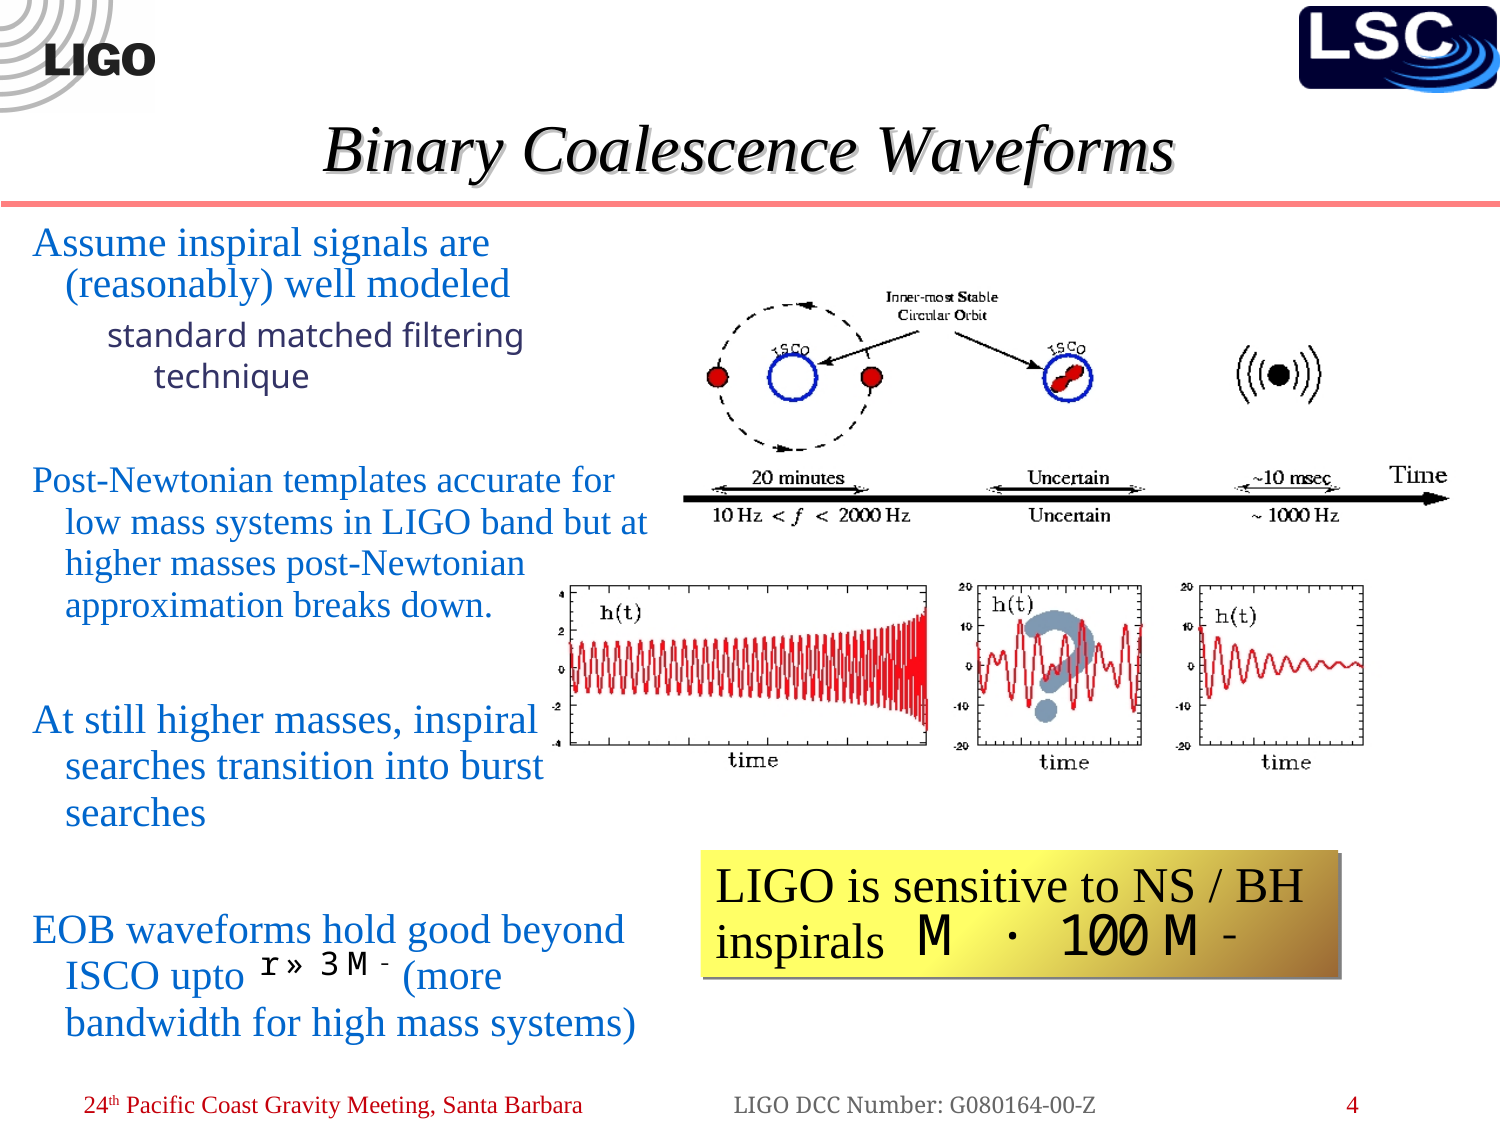

# Binary Coalescence Waveforms
Assume inspiral signals are (reasonably) well modeled
standard matched filtering technique
Post-Newtonian templates accurate for low mass systems in LIGO band but at higher masses post-Newtonian approximation breaks down.
At still higher masses, inspiral searches transition into burst searches
EOB waveforms hold good beyond ISCO upto (more bandwidth for high mass systems)
LIGO is sensitive to NS / BH inspirals